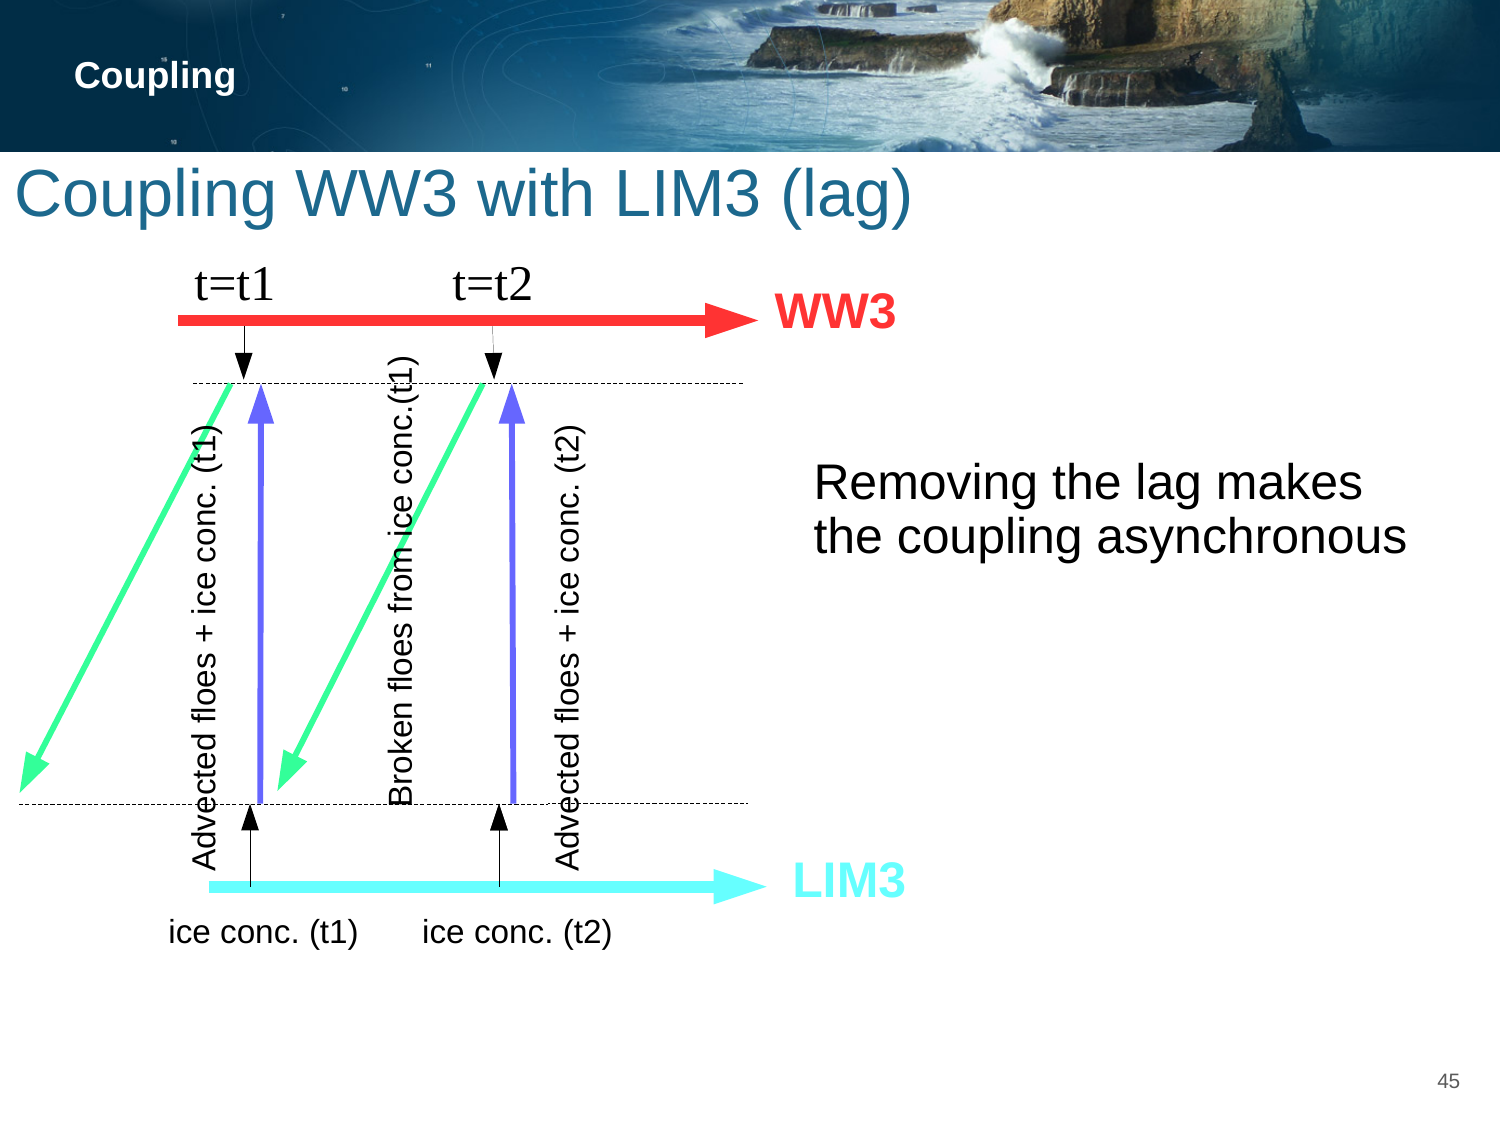

# Coupling
Coupling WW3 with LIM3 (lag)
t=t1
t=t2
WW3
Broken floes from ice conc.(t1)
Removing the lag makes the coupling asynchronous
Advected floes + ice conc. (t1)
Advected floes + ice conc. (t2)
LIM3
 ice conc. (t1)
 ice conc. (t2)